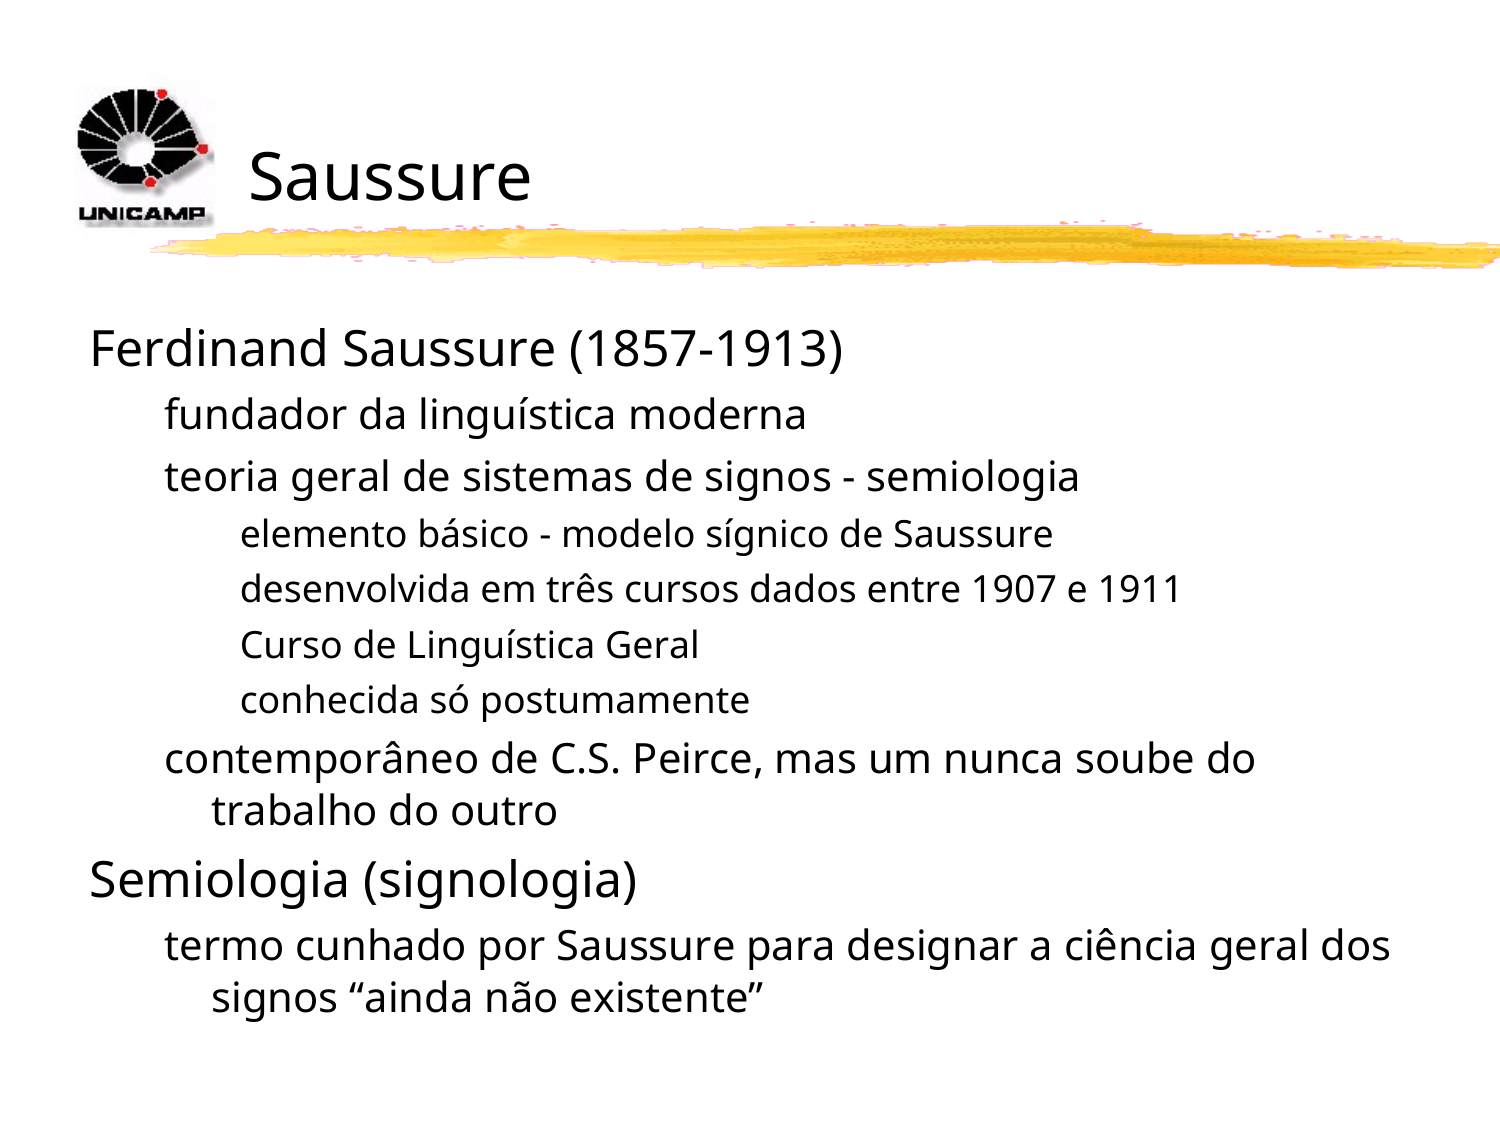

# Saussure
Ferdinand Saussure (1857-1913)
fundador da linguística moderna
teoria geral de sistemas de signos - semiologia
elemento básico - modelo sígnico de Saussure
desenvolvida em três cursos dados entre 1907 e 1911
Curso de Linguística Geral
conhecida só postumamente
contemporâneo de C.S. Peirce, mas um nunca soube do trabalho do outro
Semiologia (signologia)
termo cunhado por Saussure para designar a ciência geral dos signos “ainda não existente”